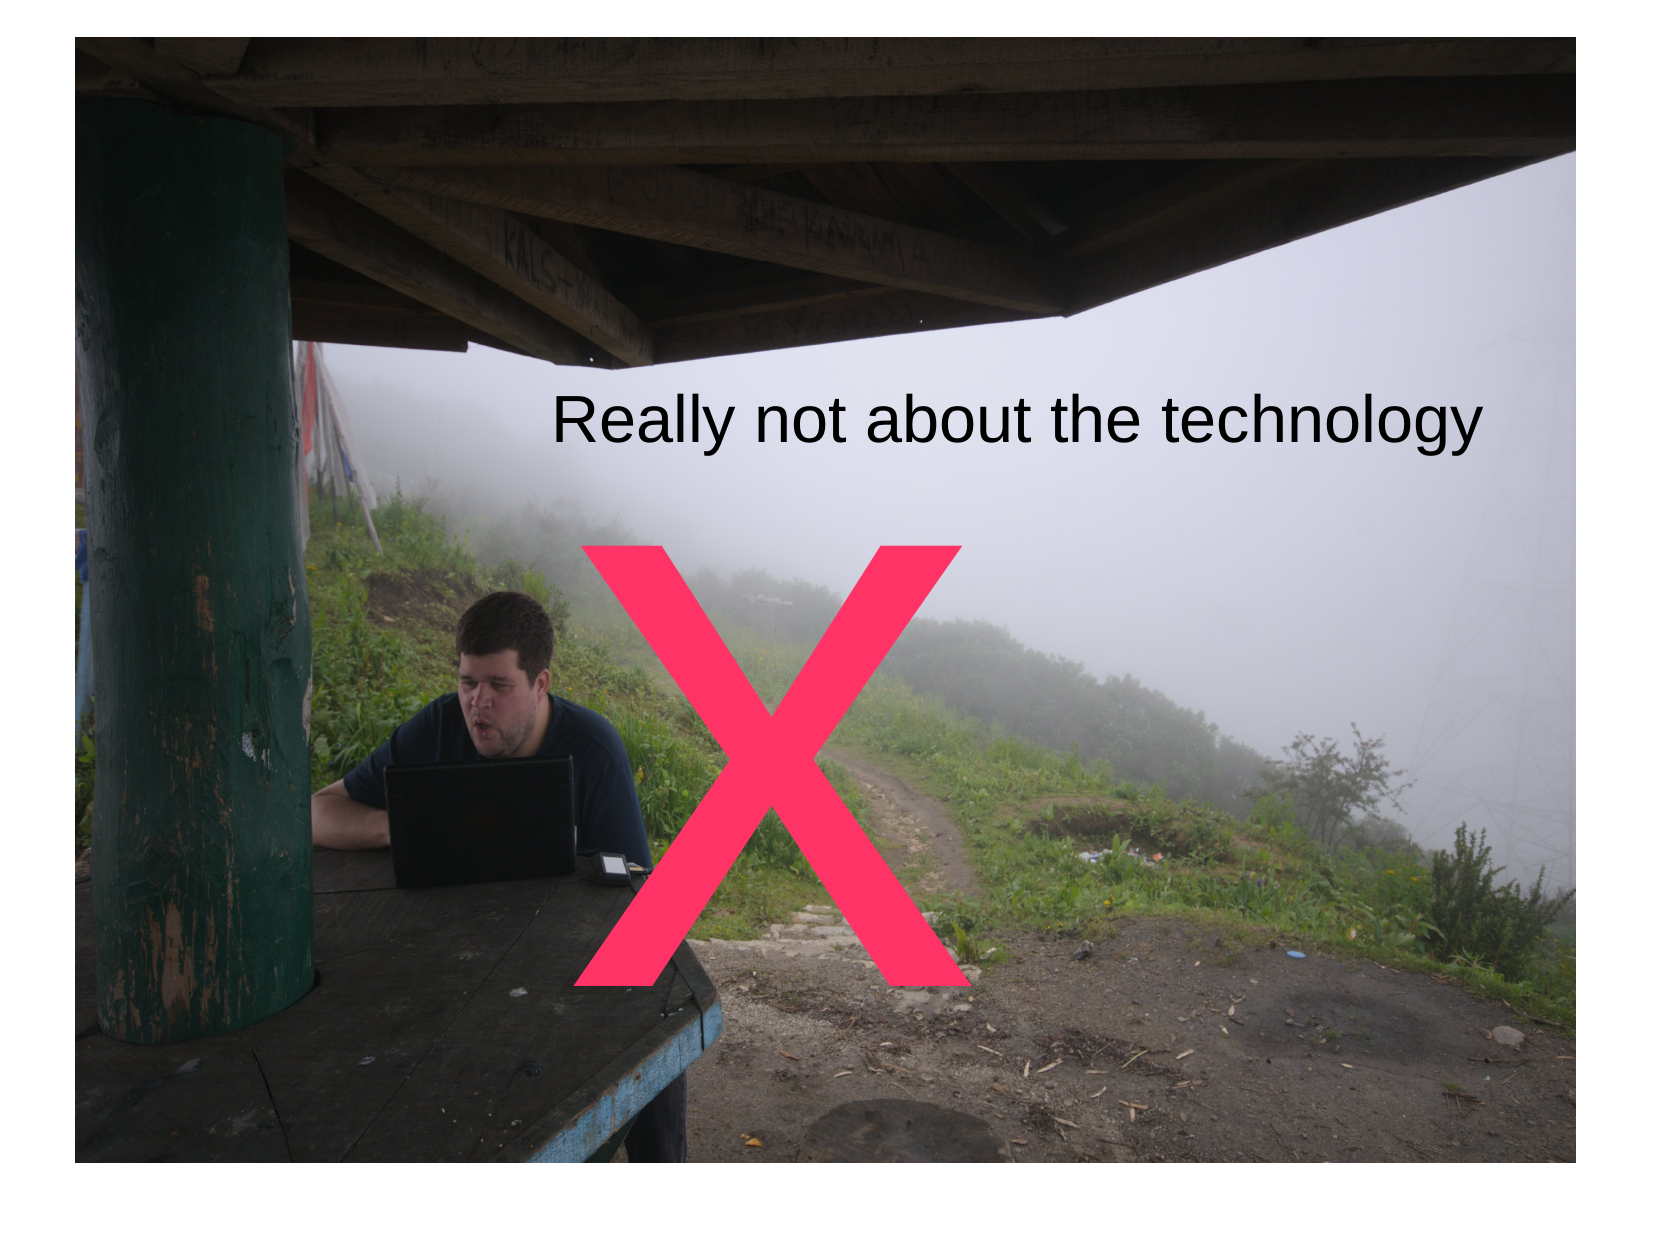

#
x
Really not about the technology